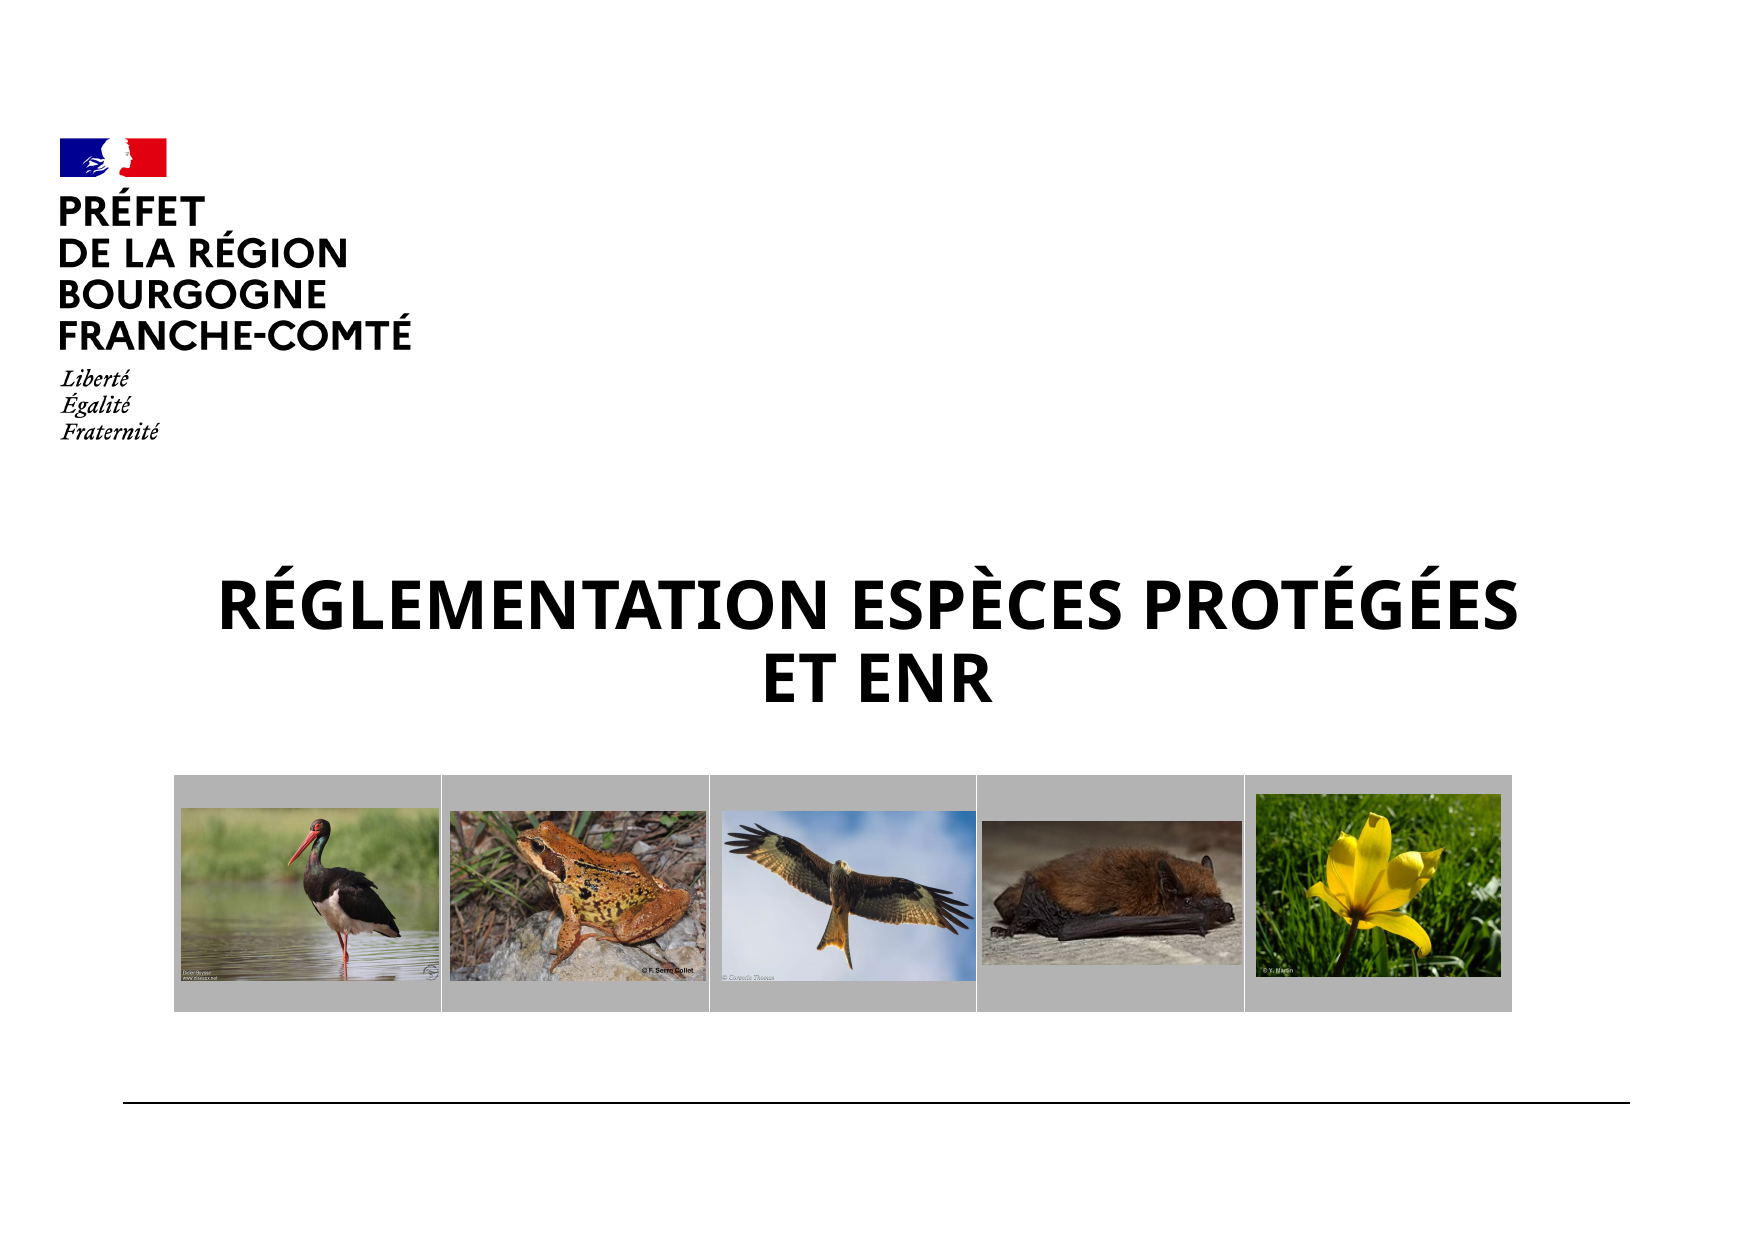

#
Réglementation espèces protégées
et enr
| | | | | |
| --- | --- | --- | --- | --- |